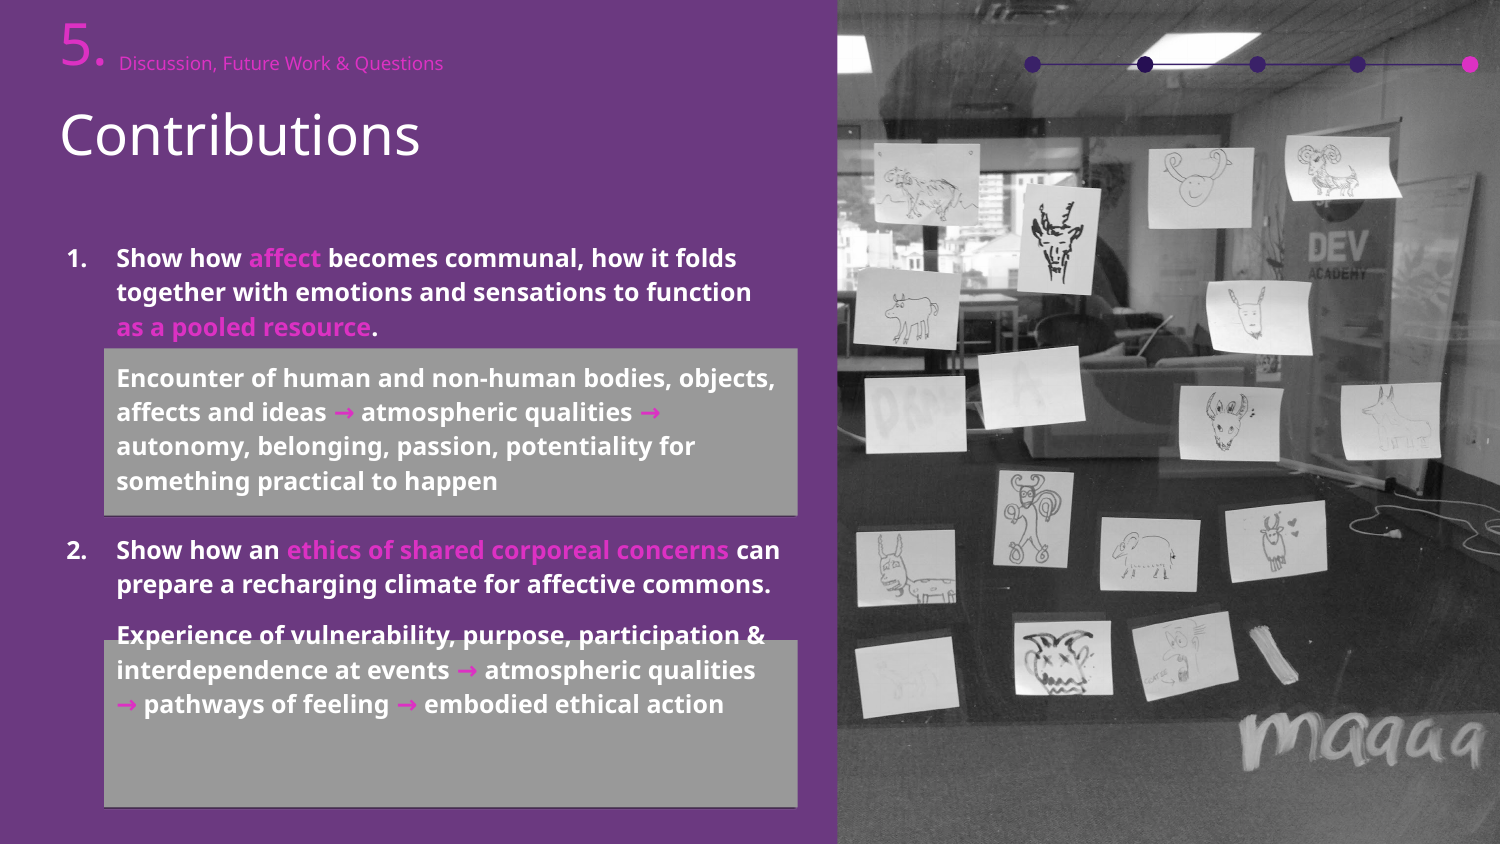

5.
Discussion, Future Work & Questions
Contributions
# Show how affect becomes communal, how it folds together with emotions and sensations to function as a pooled resource.
Encounter of human and non-human bodies, objects, affects and ideas → atmospheric qualities → autonomy, belonging, passion, potentiality for something practical to happen
Show how an ethics of shared corporeal concerns can prepare a recharging climate for affective commons.
Experience of vulnerability, purpose, participation & interdependence at events → atmospheric qualities → pathways of feeling → embodied ethical action